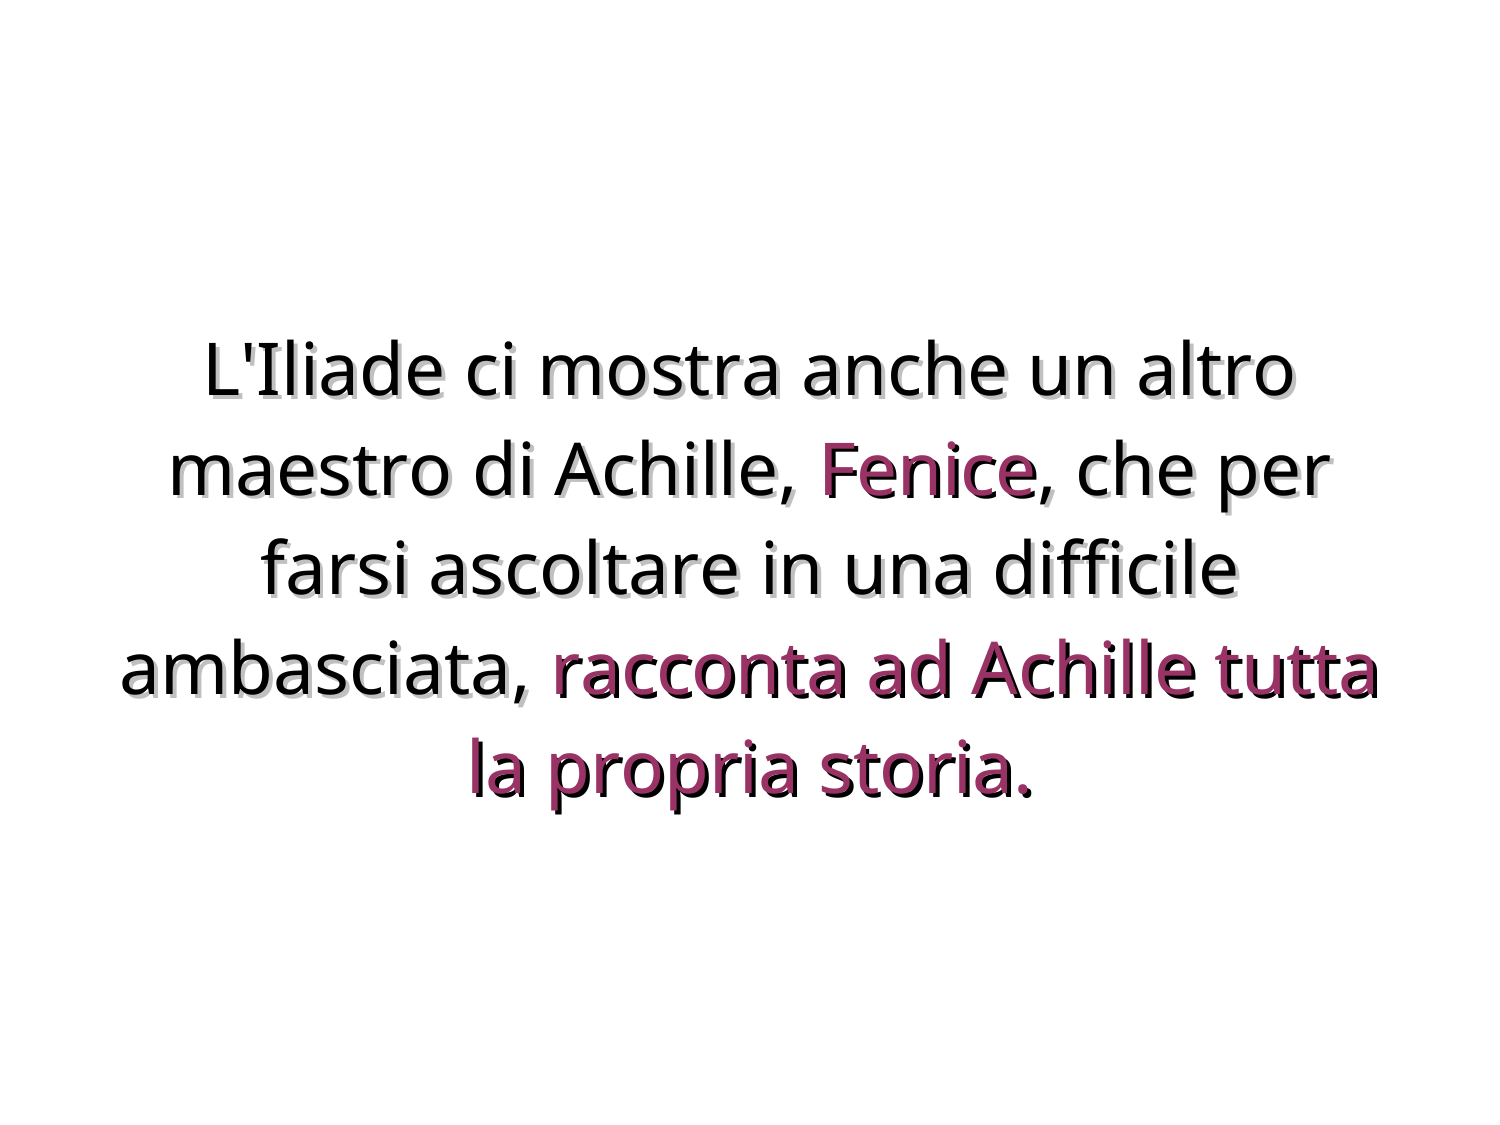

# L'Iliade ci mostra anche un altro maestro di Achille, Fenice, che per farsi ascoltare in una difficile ambasciata, racconta ad Achille tutta la propria storia.